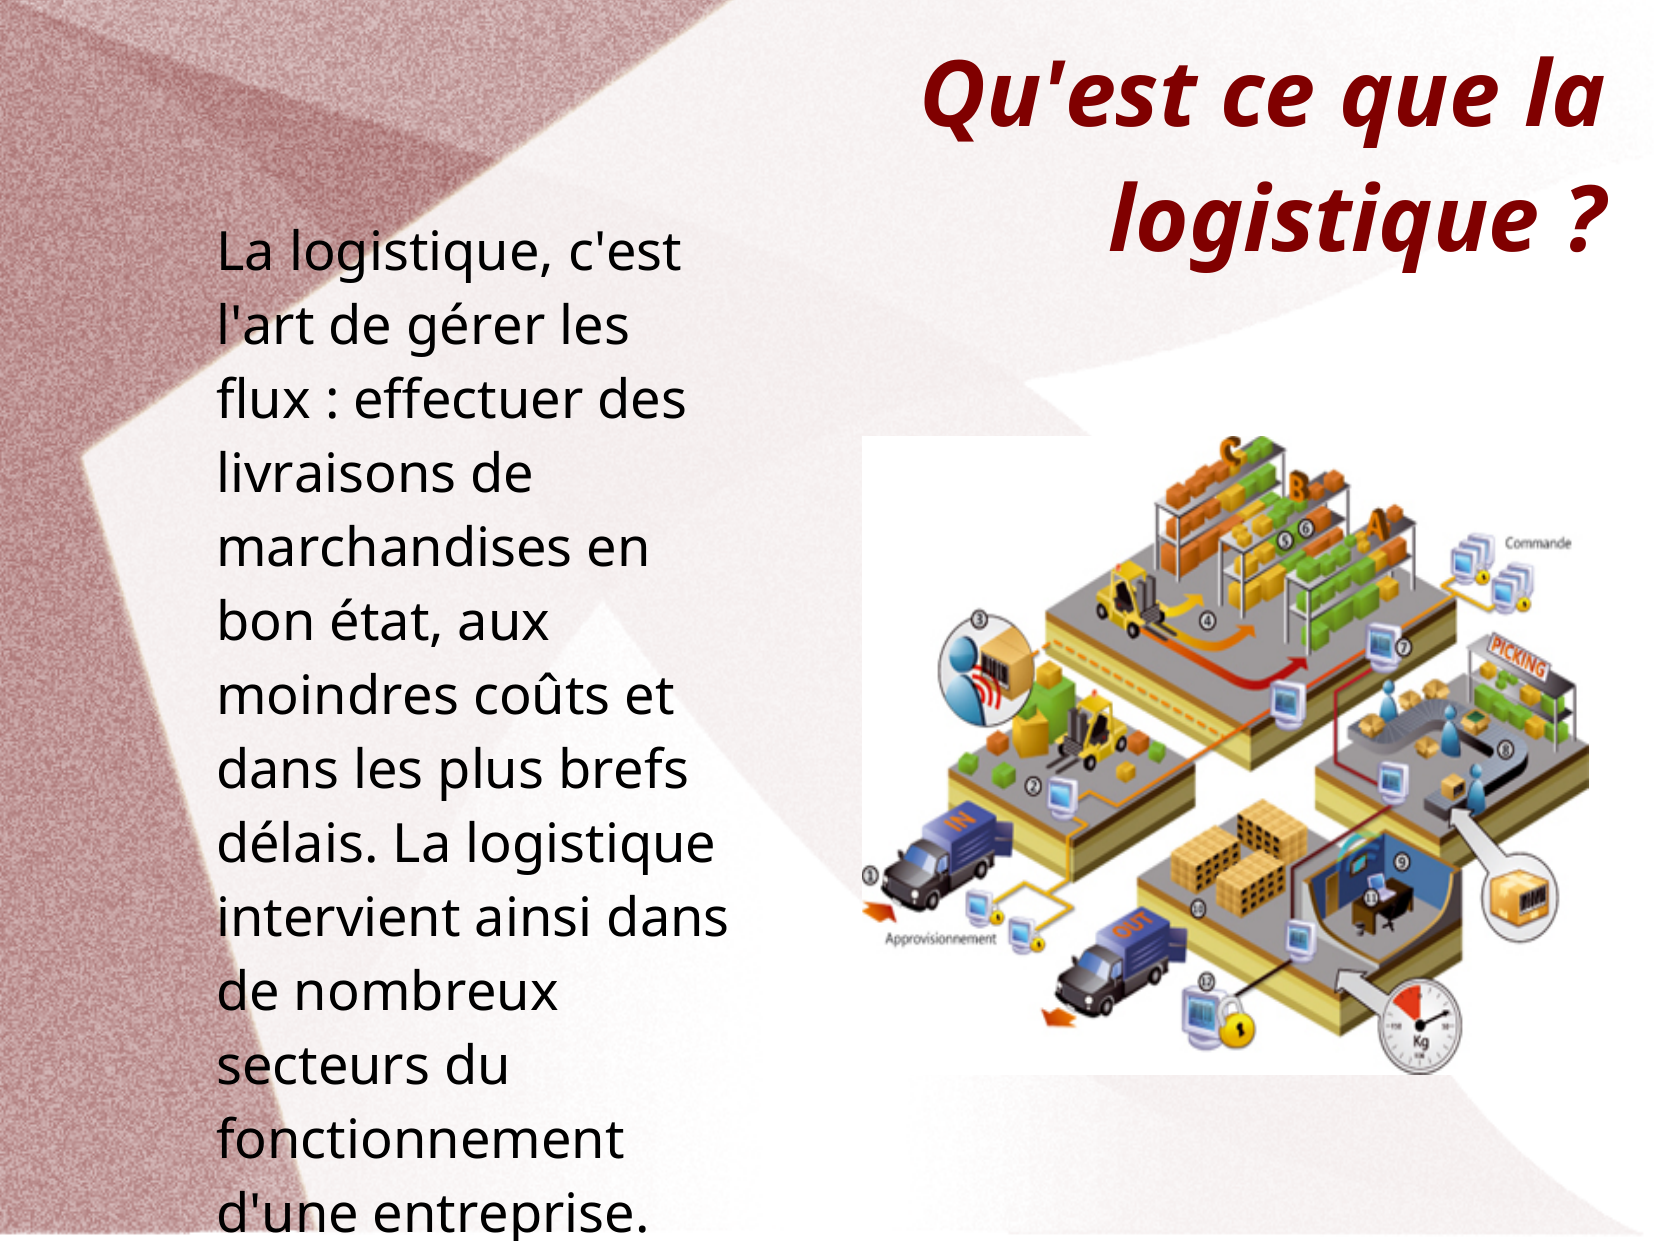

# Qu'est ce que la logistique ?
La logistique, c'est l'art de gérer les flux : effectuer des livraisons de marchandises en bon état, aux moindres coûts et dans les plus brefs délais. La logistique intervient ainsi dans de nombreux secteurs du fonctionnement d'une entreprise.